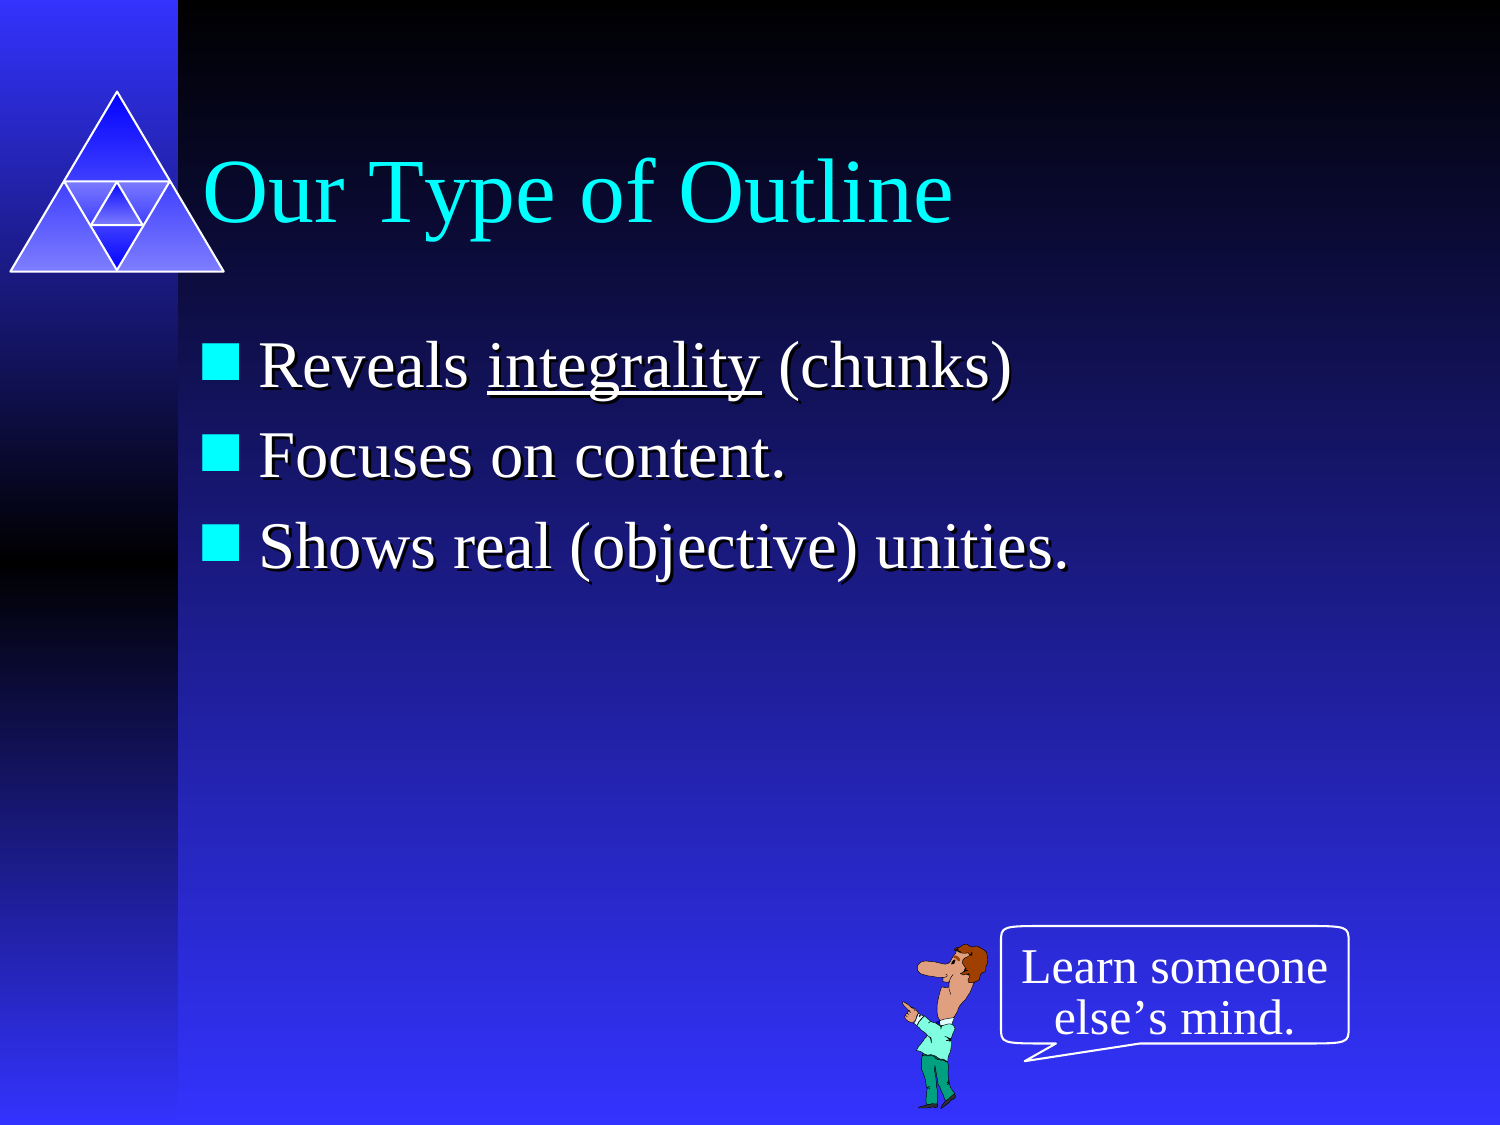

# Our Type of Outline
Reveals integrality (chunks)
Focuses on content.
Shows real (objective) unities.
Learn someone
else’s mind.